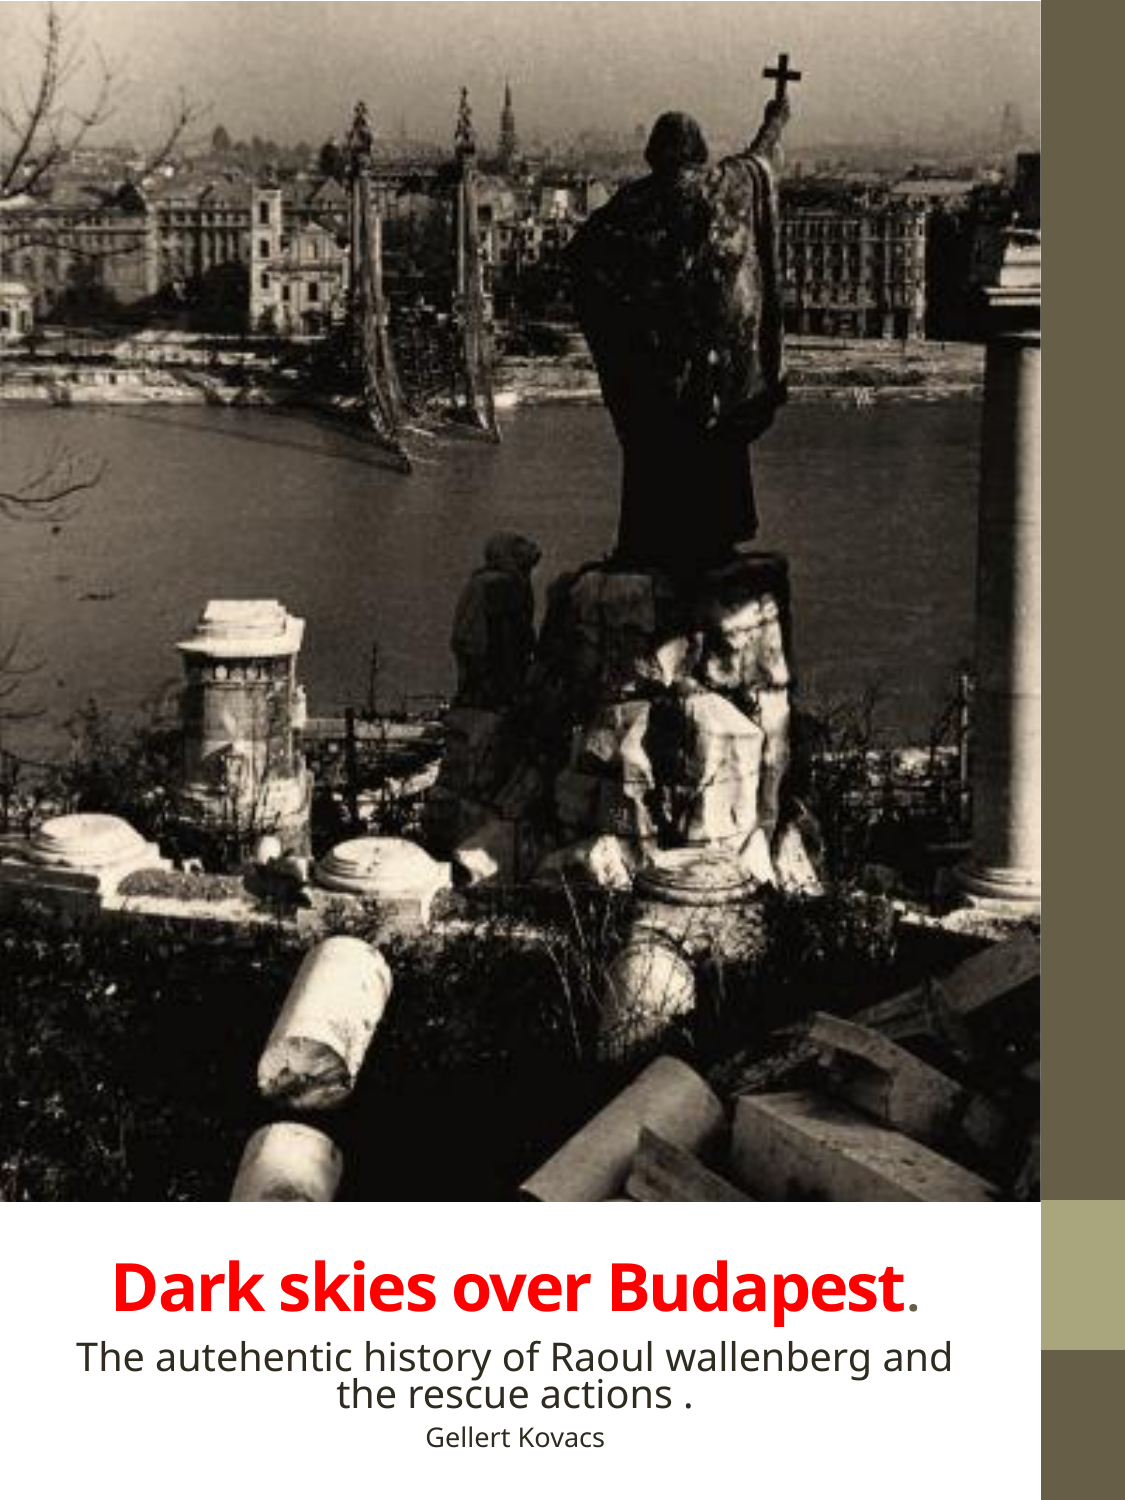

# Dark skies over Budapest.
The autehentic history of Raoul wallenberg and the rescue actions .
Gellert Kovacs